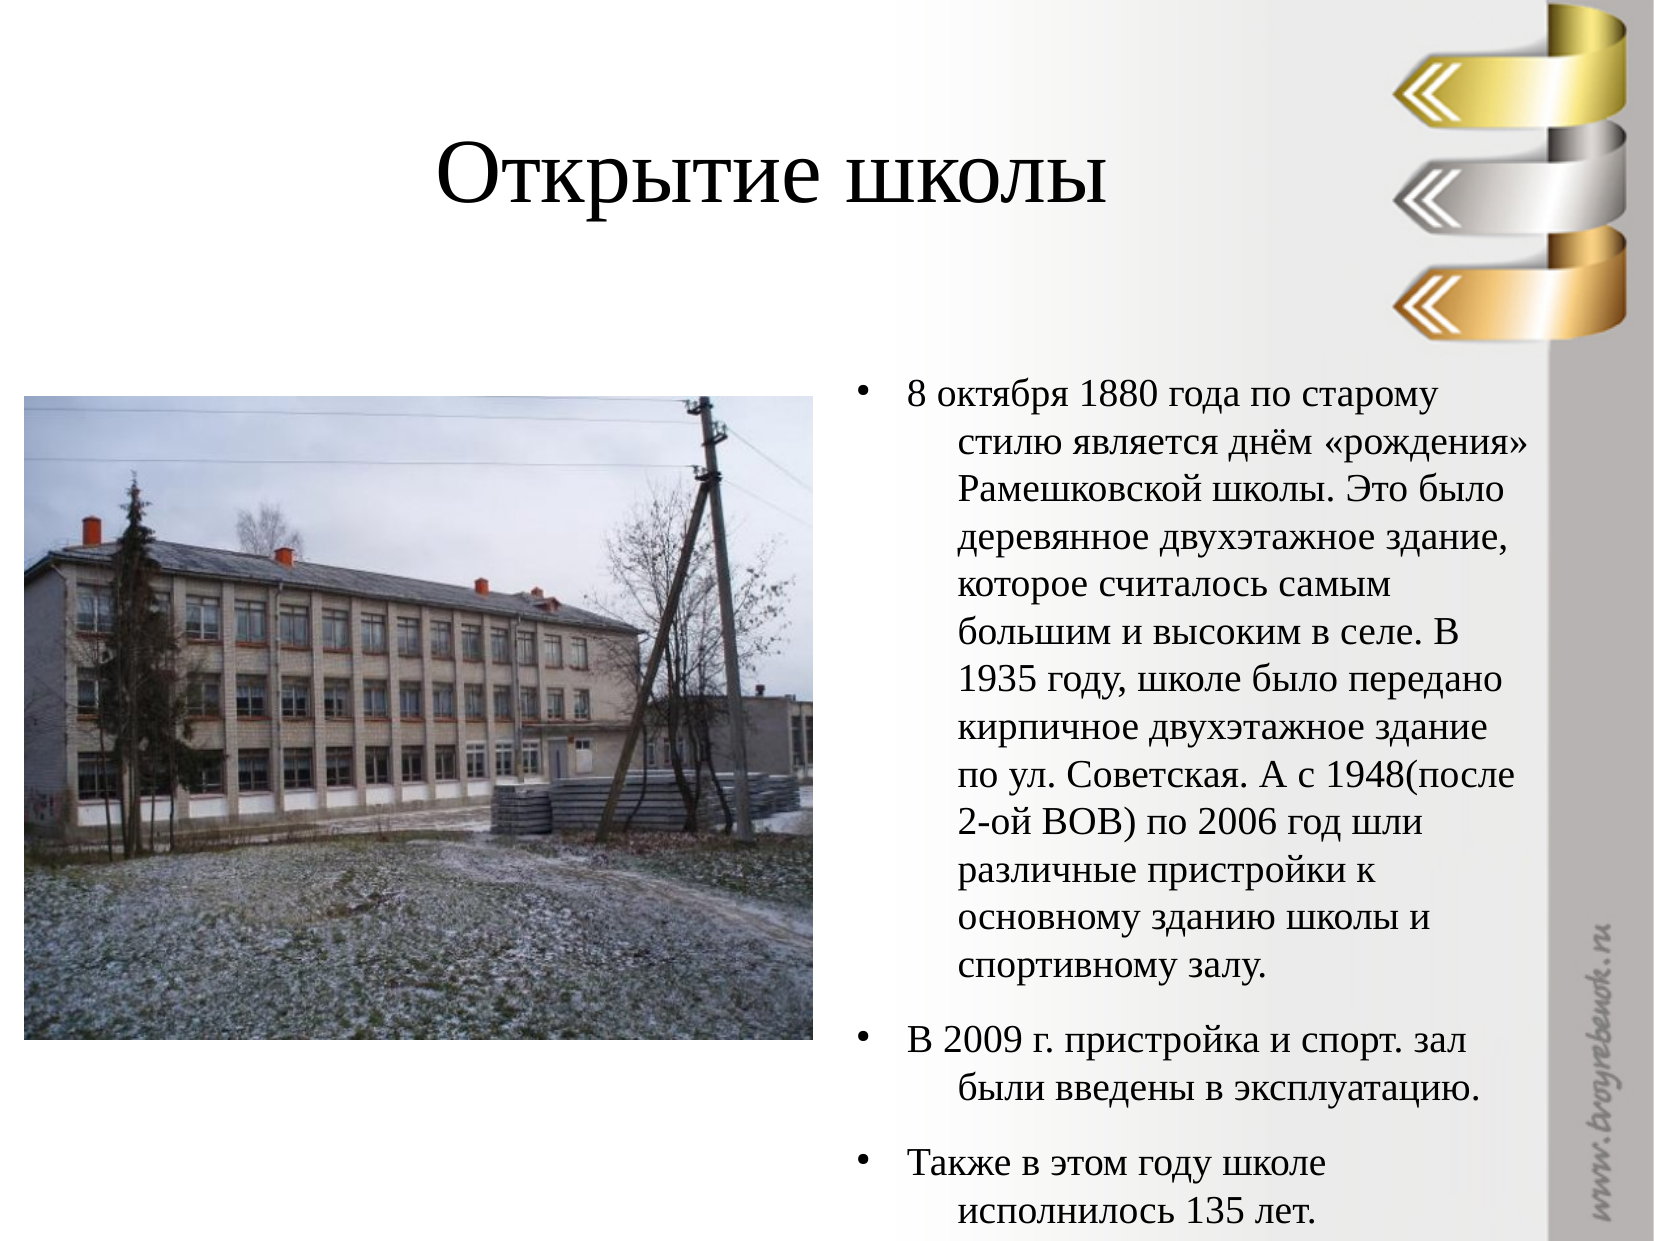

# Открытие школы
8 октября 1880 года по старому стилю является днём «рождения» Рамешковской школы. Это было деревянное двухэтажное здание, которое считалось самым большим и высоким в селе. В 1935 году, школе было передано кирпичное двухэтажное здание по ул. Советская. А с 1948(после 2-ой ВОВ) по 2006 год шли различные пристройки к основному зданию школы и спортивному залу.
В 2009 г. пристройка и спорт. зал были введены в эксплуатацию.
Также в этом году школе исполнилось 135 лет.